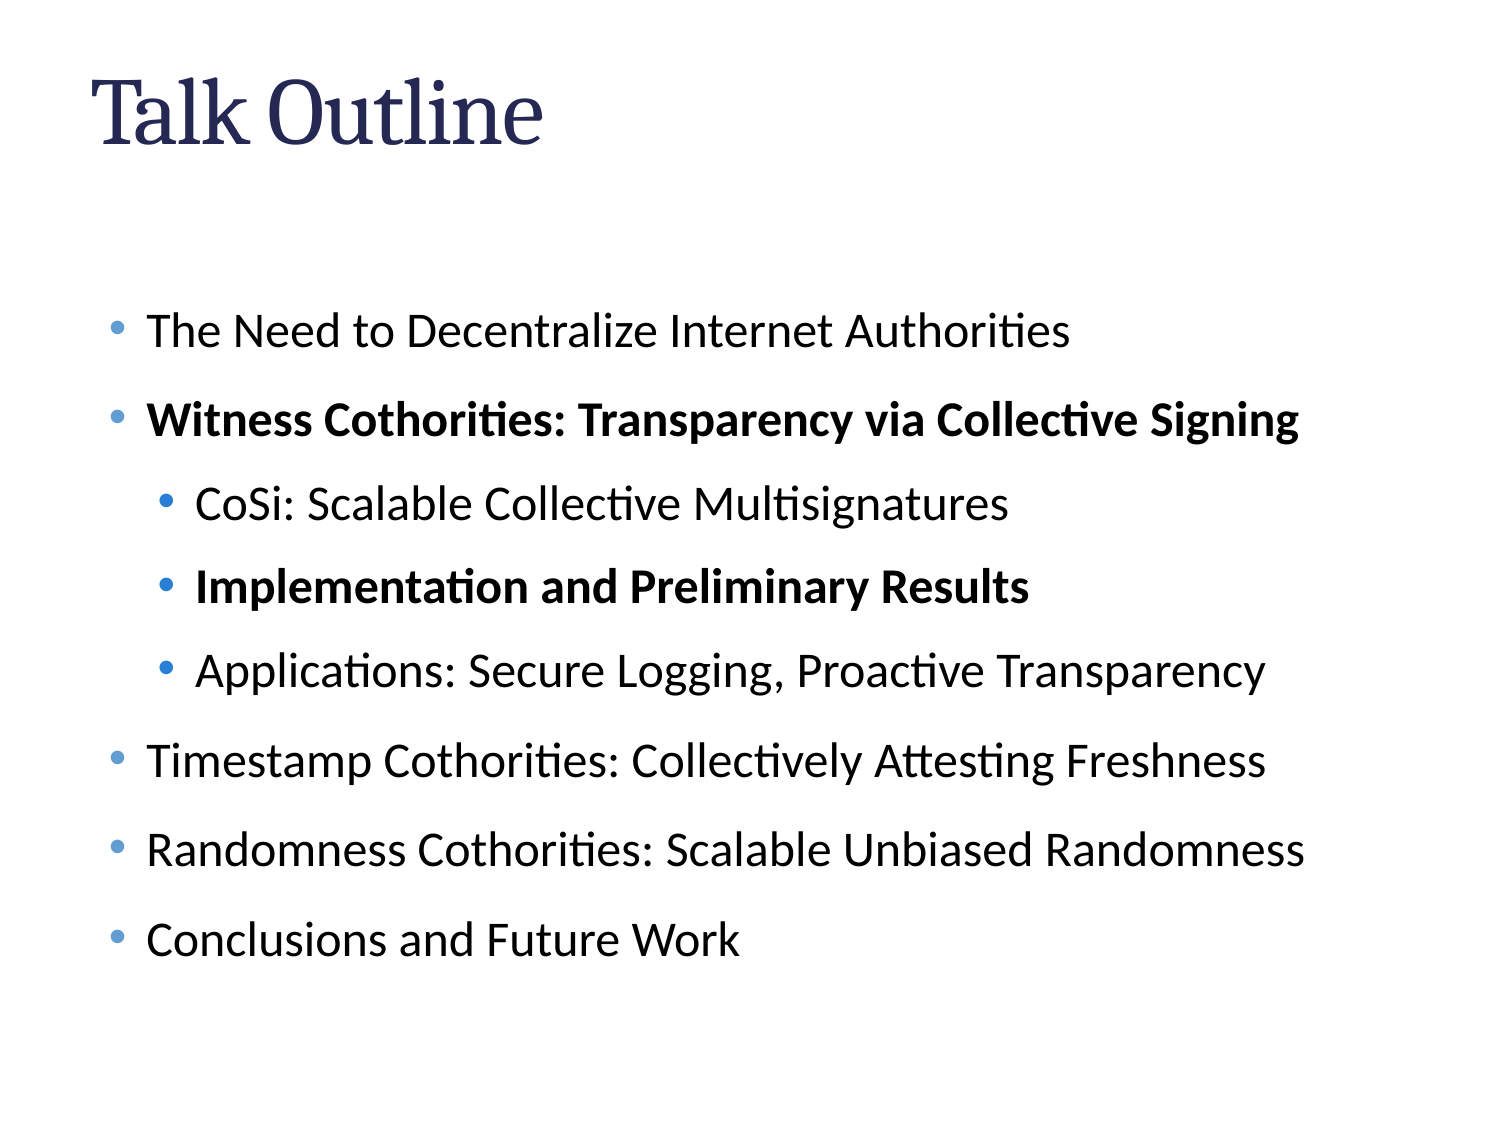

# Talk Outline
The Need to Decentralize Internet Authorities
Witness Cothorities: Transparency via Collective Signing
CoSi: Scalable Collective Multisignatures
Implementation and Preliminary Results
Applications: Secure Logging, Proactive Transparency
Timestamp Cothorities: Collectively Attesting Freshness
Randomness Cothorities: Scalable Unbiased Randomness
Conclusions and Future Work